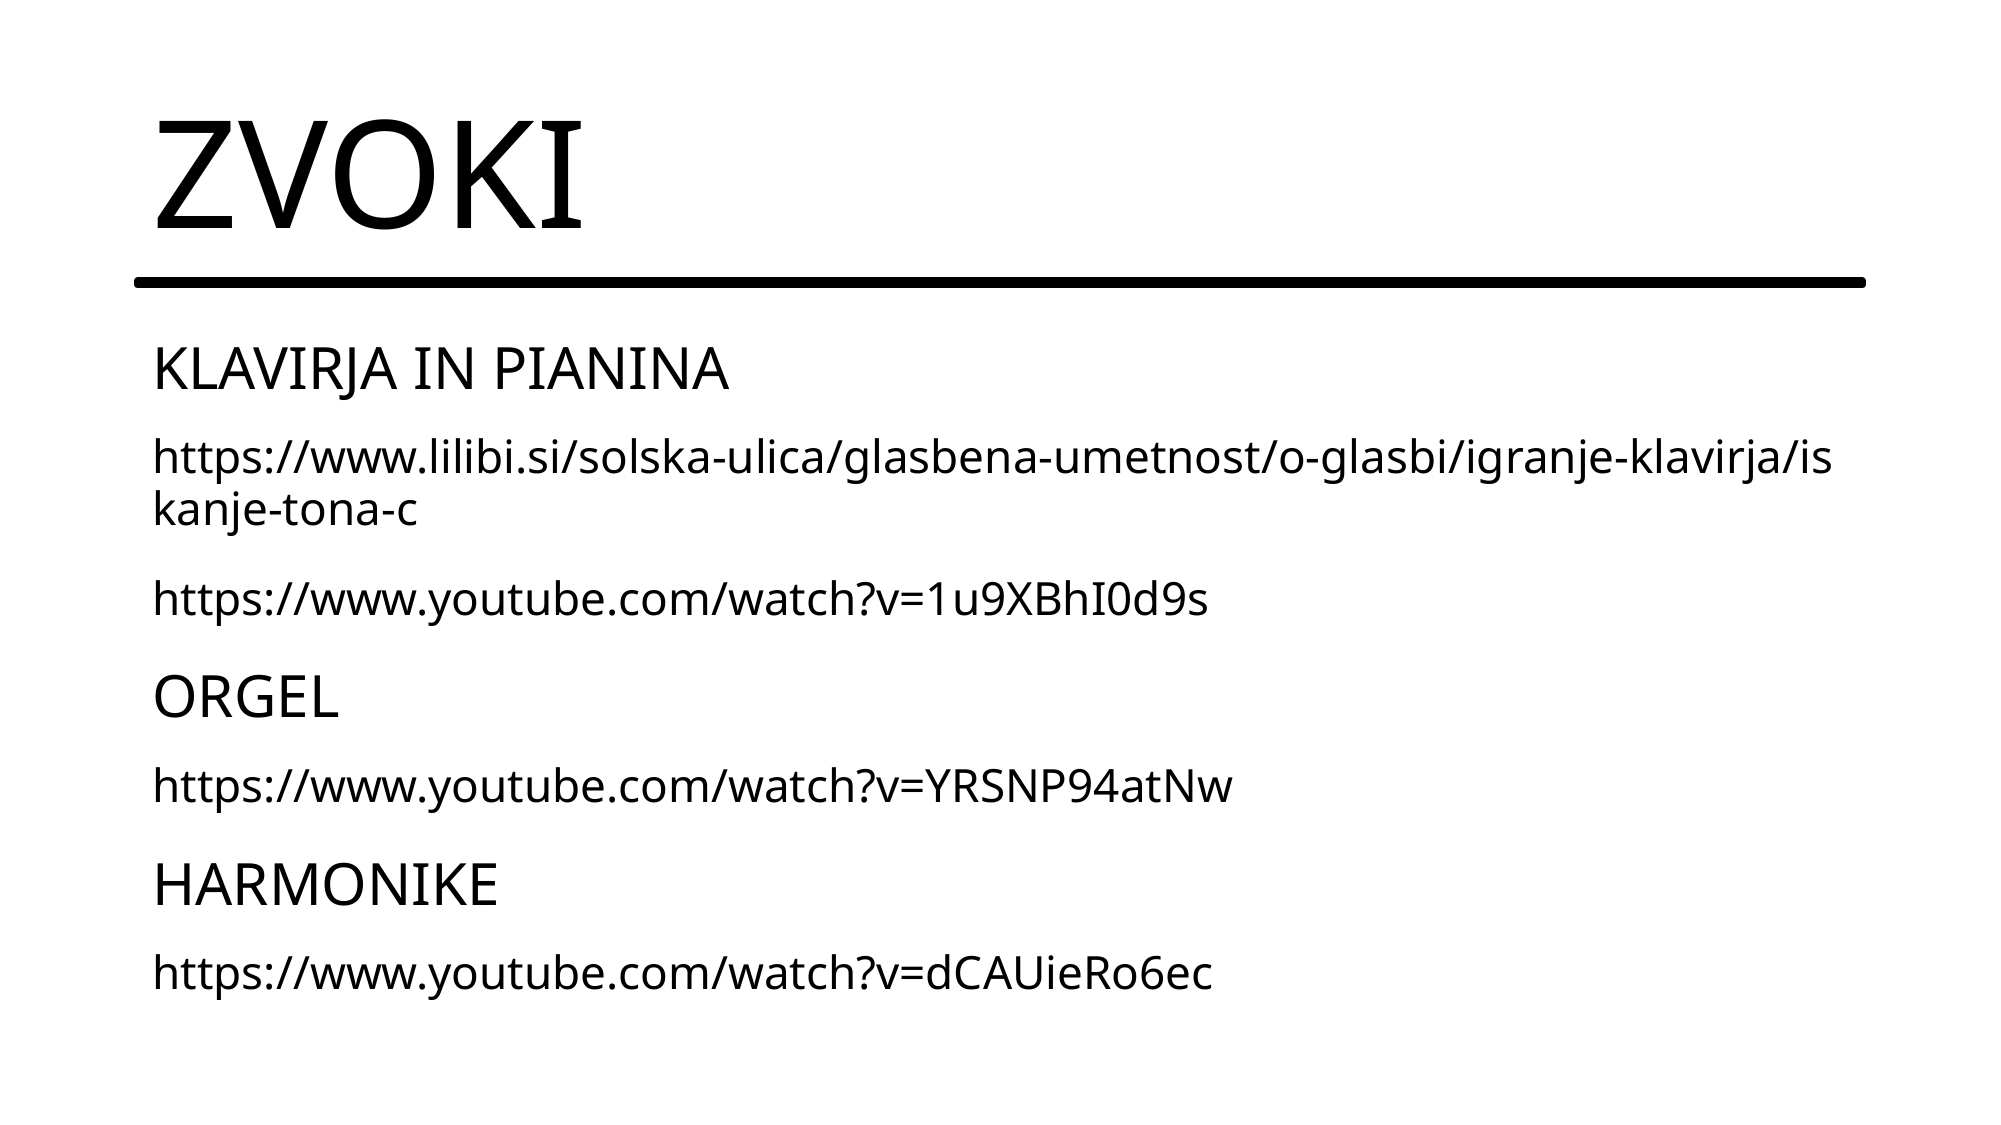

# ZVOKI
KLAVIRJA IN PIANINA
https://www.lilibi.si/solska-ulica/glasbena-umetnost/o-glasbi/igranje-klavirja/iskanje-tona-c
https://www.youtube.com/watch?v=1u9XBhI0d9s
ORGEL
https://www.youtube.com/watch?v=YRSNP94atNw
HARMONIKE
https://www.youtube.com/watch?v=dCAUieRo6ec